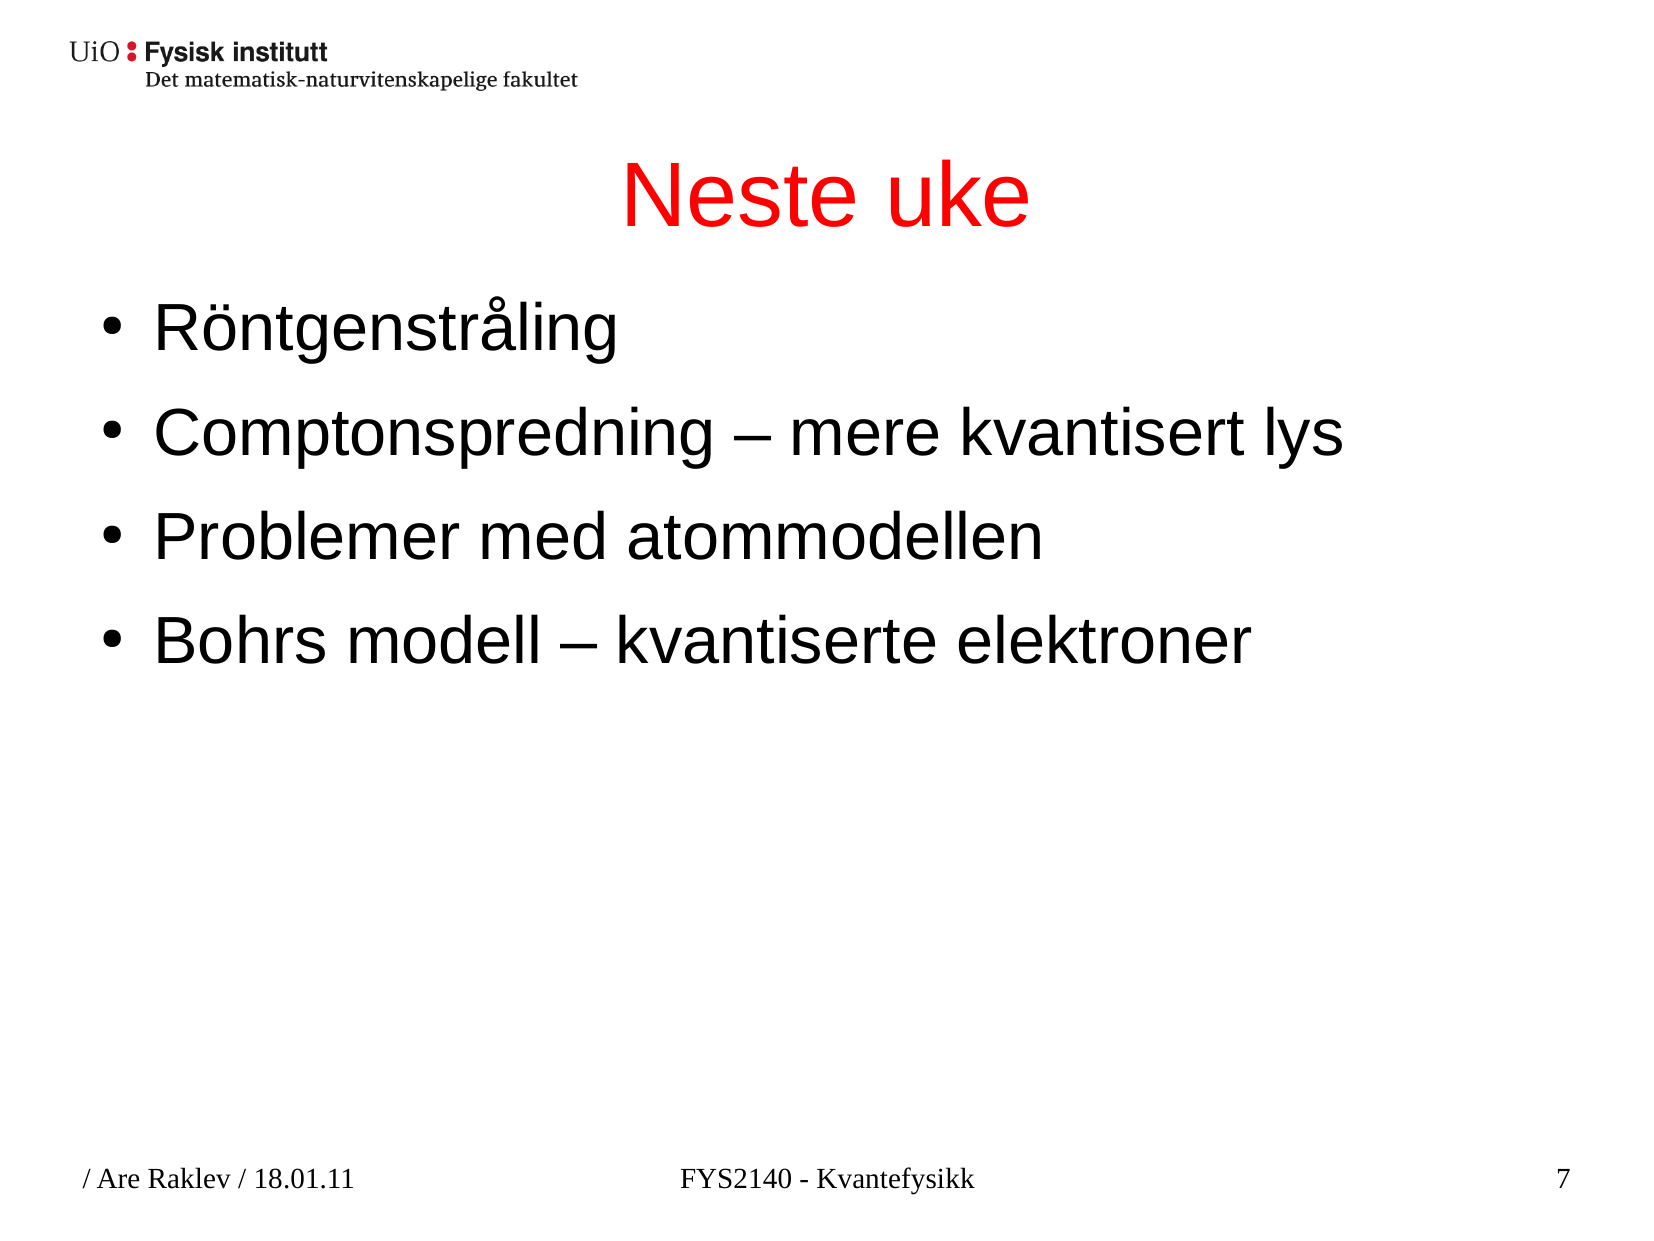

# Neste uke
Röntgenstråling
Comptonspredning – mere kvantisert lys
Problemer med atommodellen
Bohrs modell – kvantiserte elektroner
/ Are Raklev / 18.01.11
FYS2140 - Kvantefysikk
7